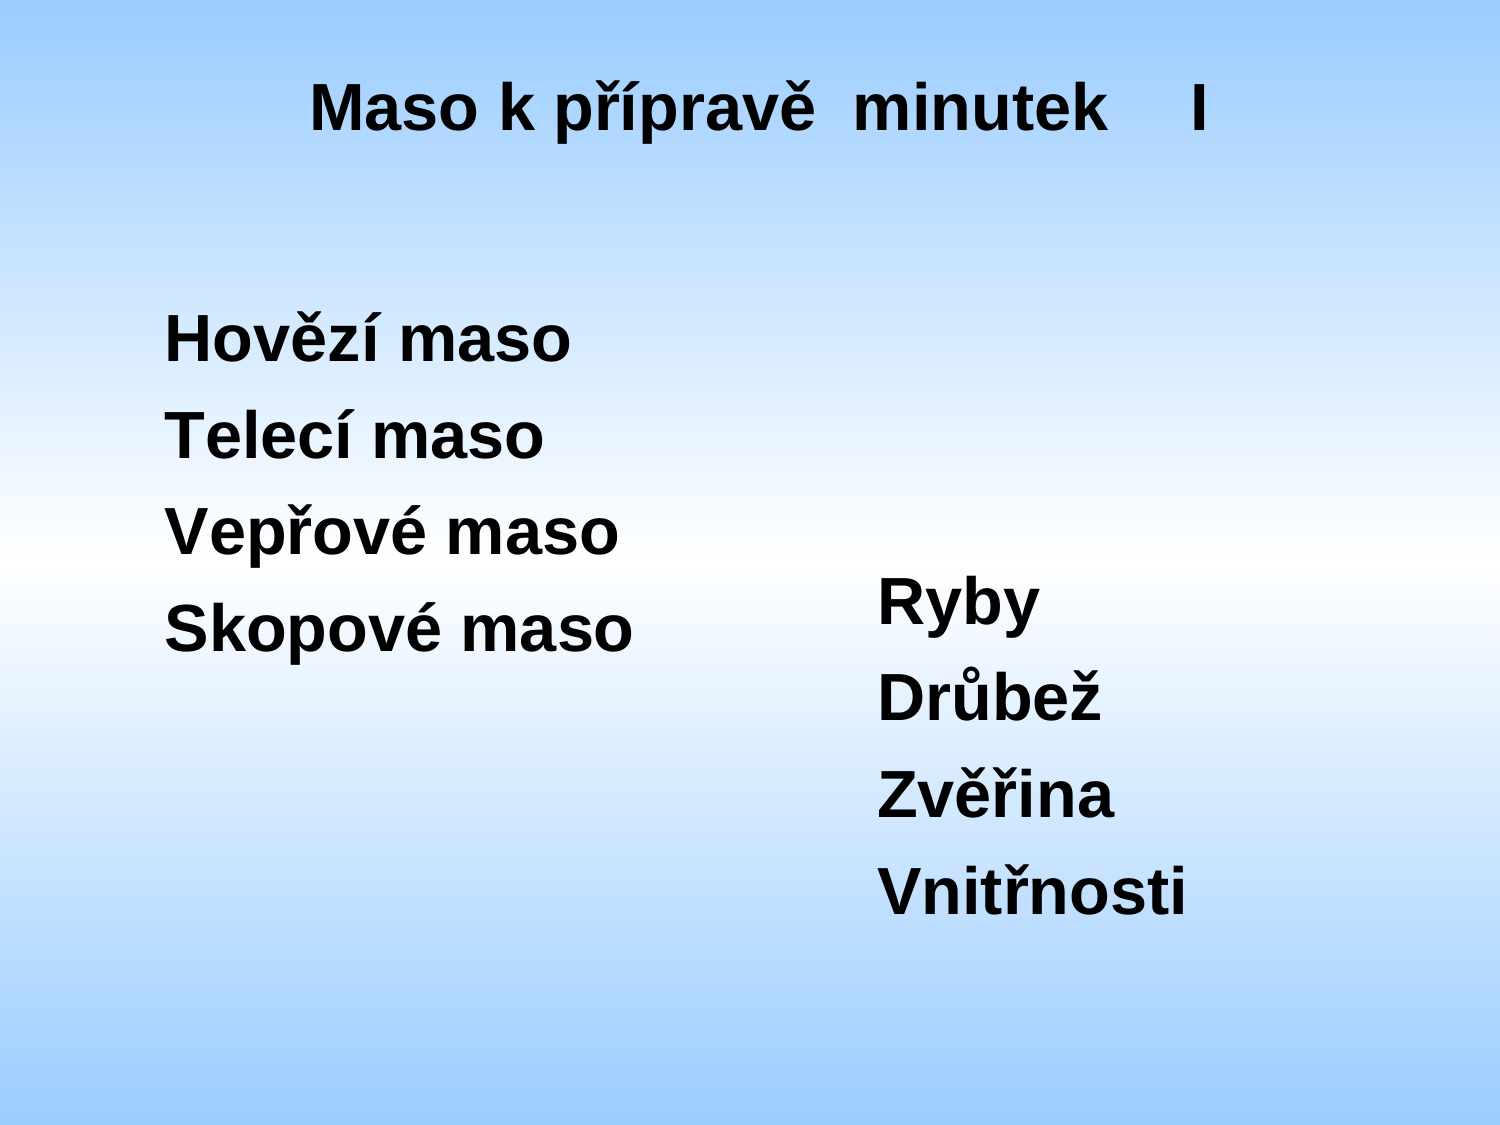

# Maso k přípravě minutek	I
Hovězí maso
Telecí maso
Vepřové maso
Skopové maso
Ryby
Drůbež
Zvěřina
Vnitřnosti